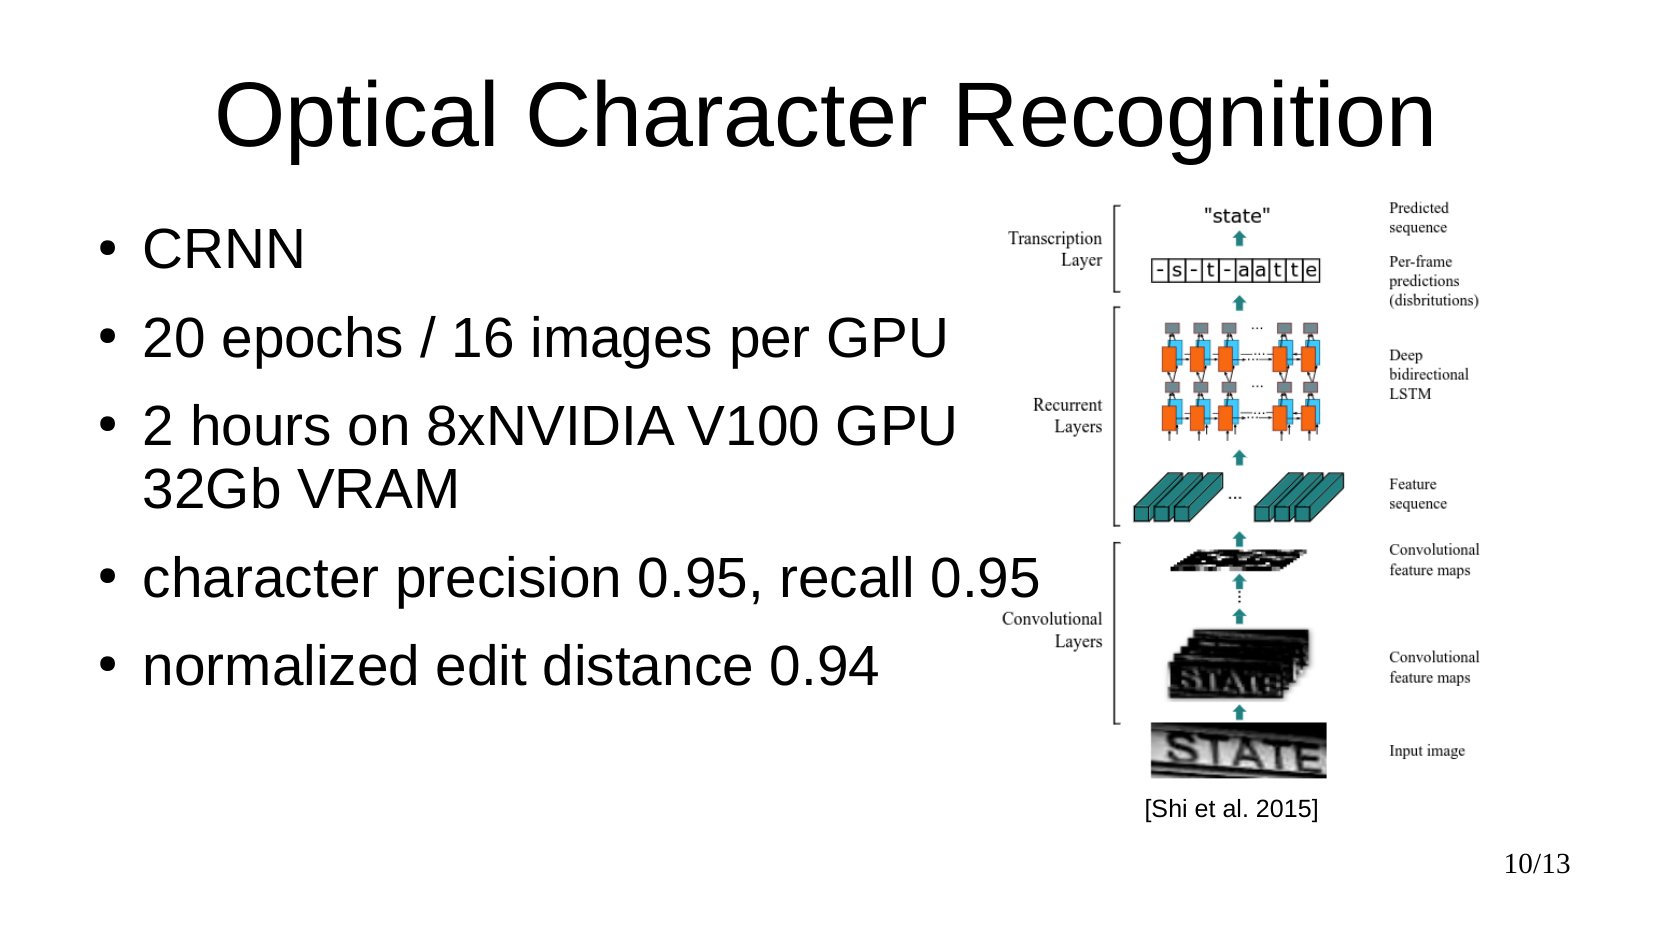

# Optical Character Recognition
CRNN
20 epochs / 16 images per GPU
2 hours on 8xNVIDIA V100 GPU 32Gb VRAM
character precision 0.95, recall 0.95
normalized edit distance 0.94
[Shi et al. 2015]
10